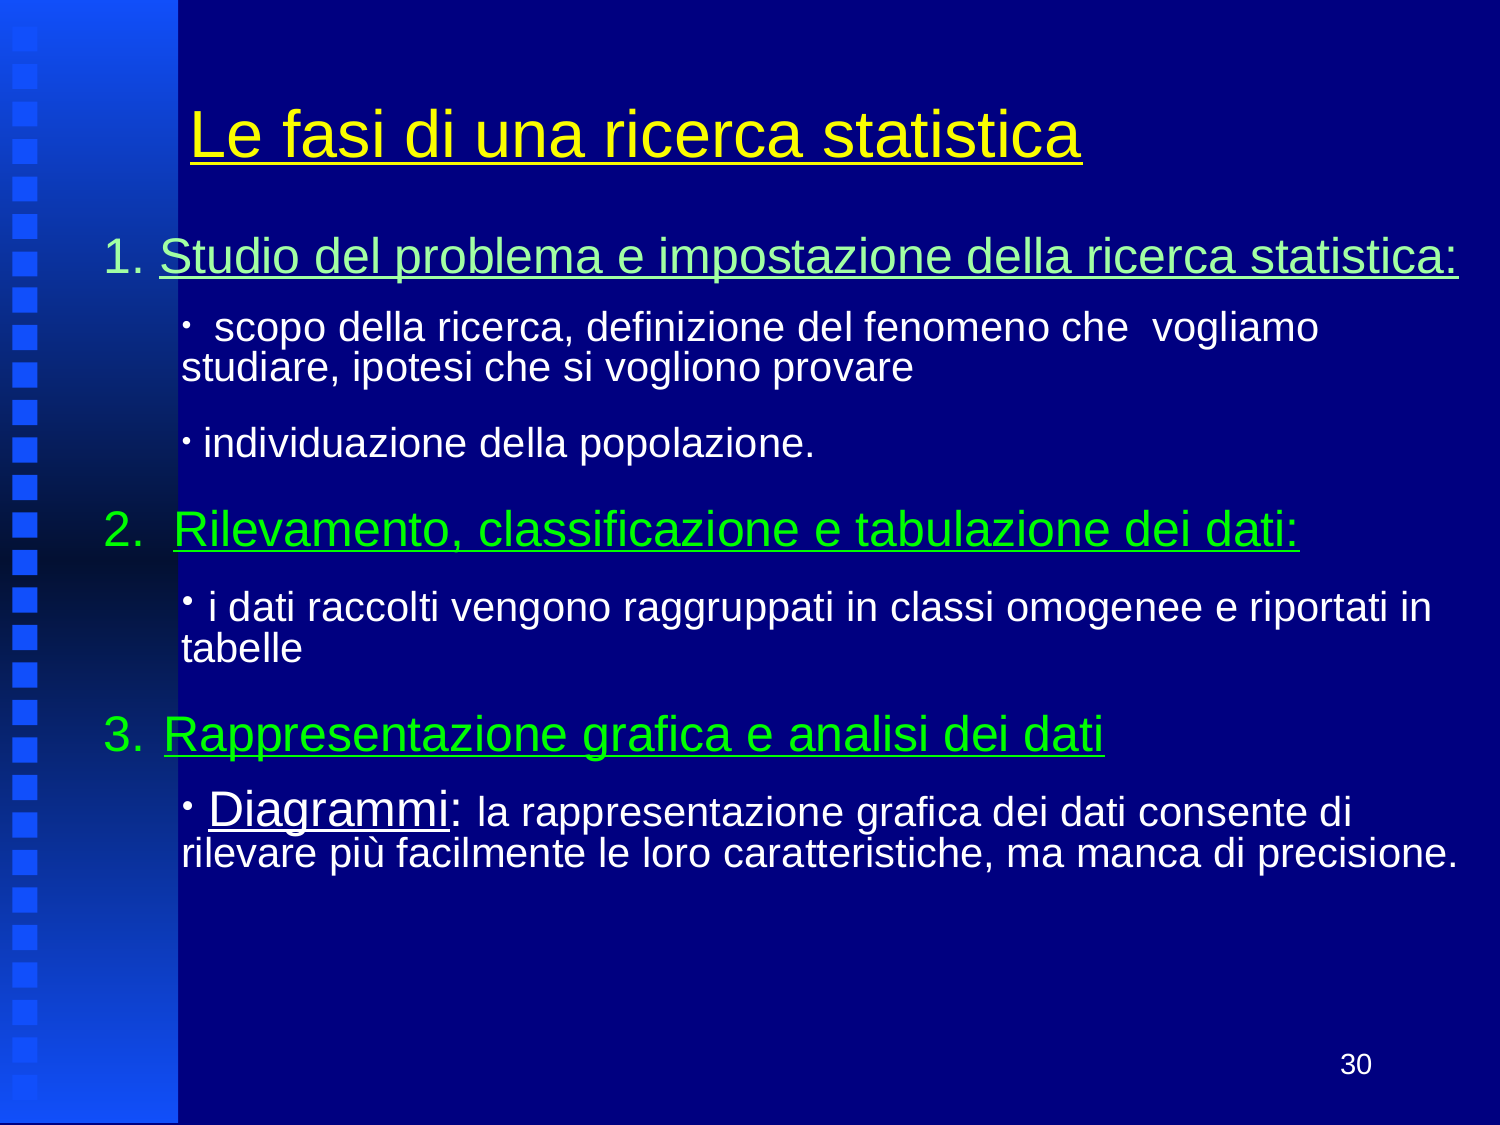

Le fasi di una ricerca statistica
1. Studio del problema e impostazione della ricerca statistica:
 scopo della ricerca, definizione del fenomeno che vogliamo studiare, ipotesi che si vogliono provare
 individuazione della popolazione.
2. Rilevamento, classificazione e tabulazione dei dati:
 i dati raccolti vengono raggruppati in classi omogenee e riportati in tabelle
3.	 Rappresentazione grafica e analisi dei dati
 Diagrammi: la rappresentazione grafica dei dati consente di rilevare più facilmente le loro caratteristiche, ma manca di precisione.